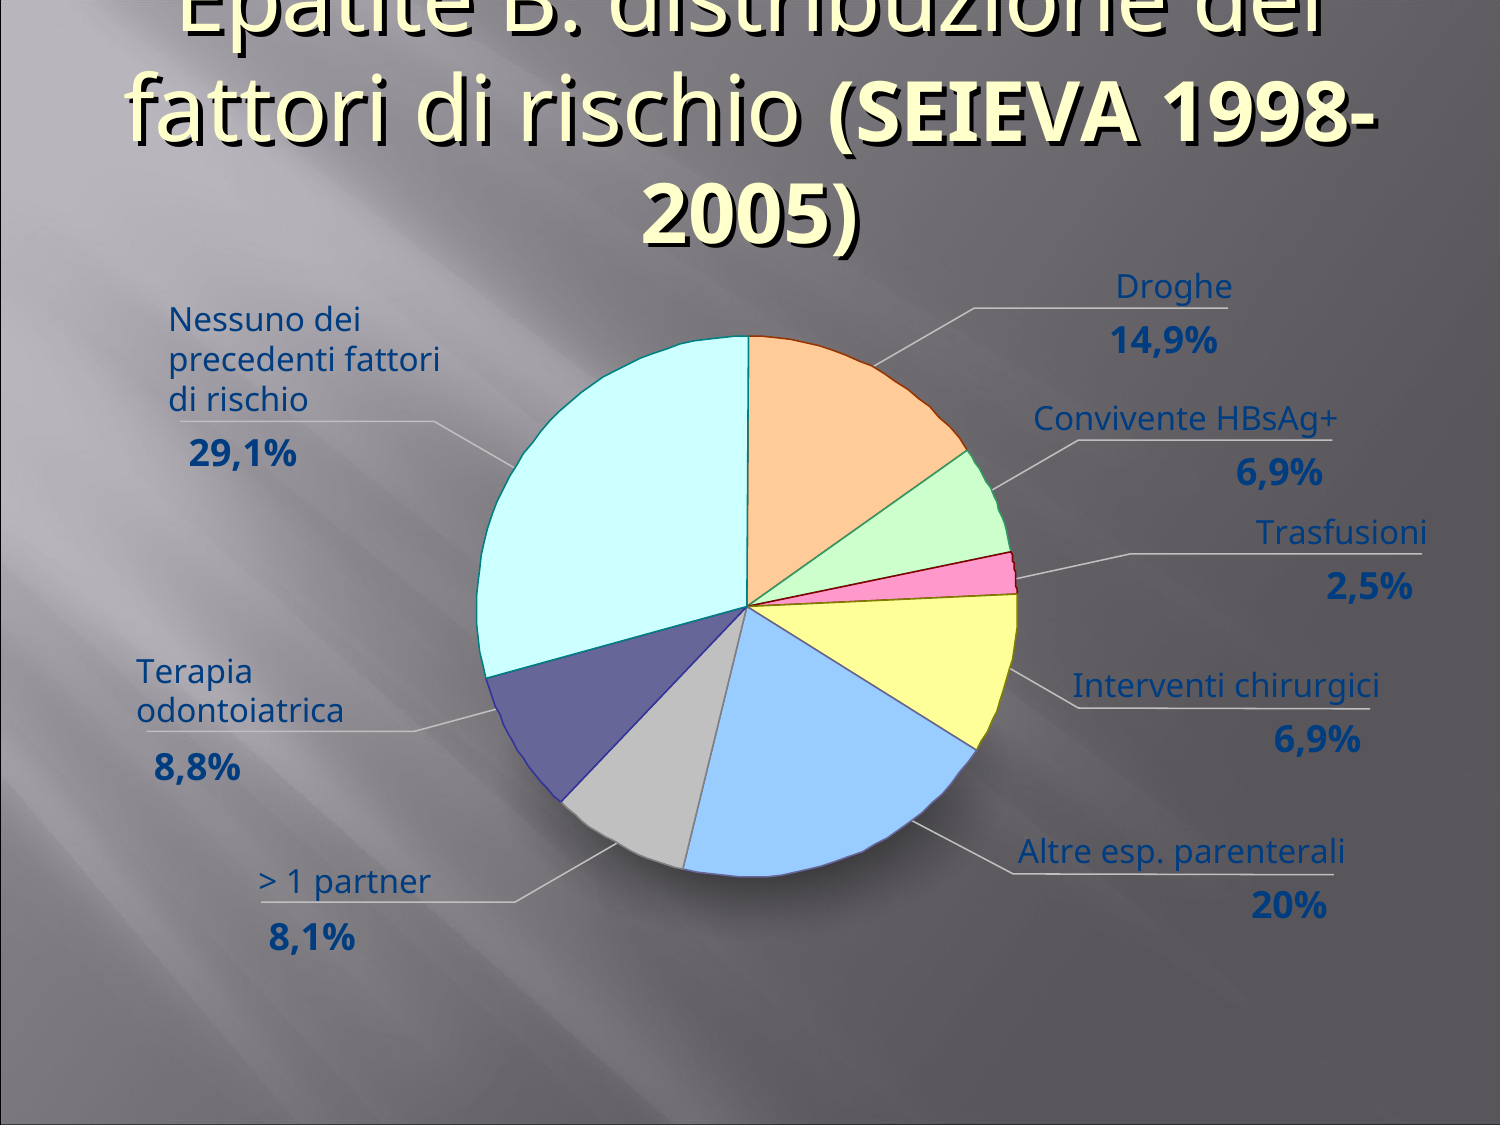

Epatite B: distribuzione dei fattori di rischio (SEIEVA 1998-2005)
Droghe
Nessuno dei
precedenti fattori
di rischio
14,9%
Convivente HBsAg+
29,1%
6,9%
Trasfusioni
2,5%
Terapia
odontoiatrica
Interventi chirurgici
6,9%
8,8%
Altre esp. parenterali
> 1 partner
20%
8,1%